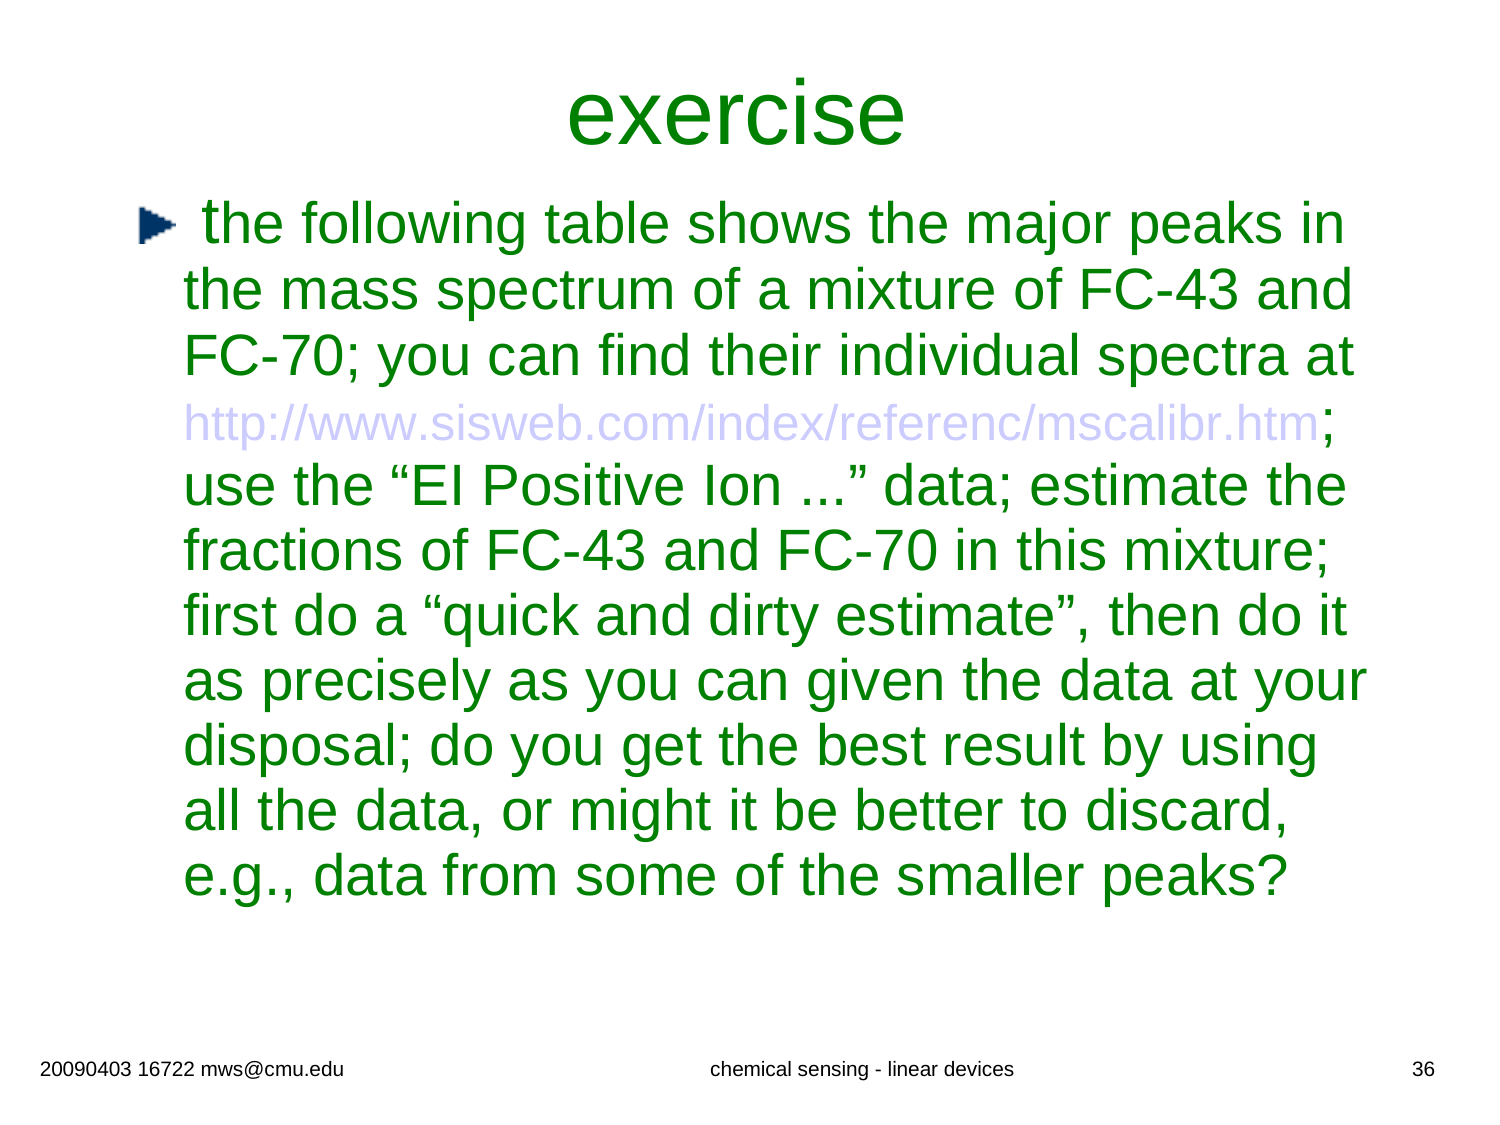

# exercise
 the following table shows the major peaks in the mass spectrum of a mixture of FC-43 and FC-70; you can find their individual spectra at http://www.sisweb.com/index/referenc/mscalibr.htm;
use the “EI Positive Ion ...” data; estimate the fractions of FC-43 and FC-70 in this mixture;
first do a “quick and dirty estimate”, then do it as precisely as you can given the data at your disposal; do you get the best result by using all the data, or might it be better to discard, e.g., data from some of the smaller peaks?
20090403 16722 mws@cmu.edu
chemical sensing - linear devices
36